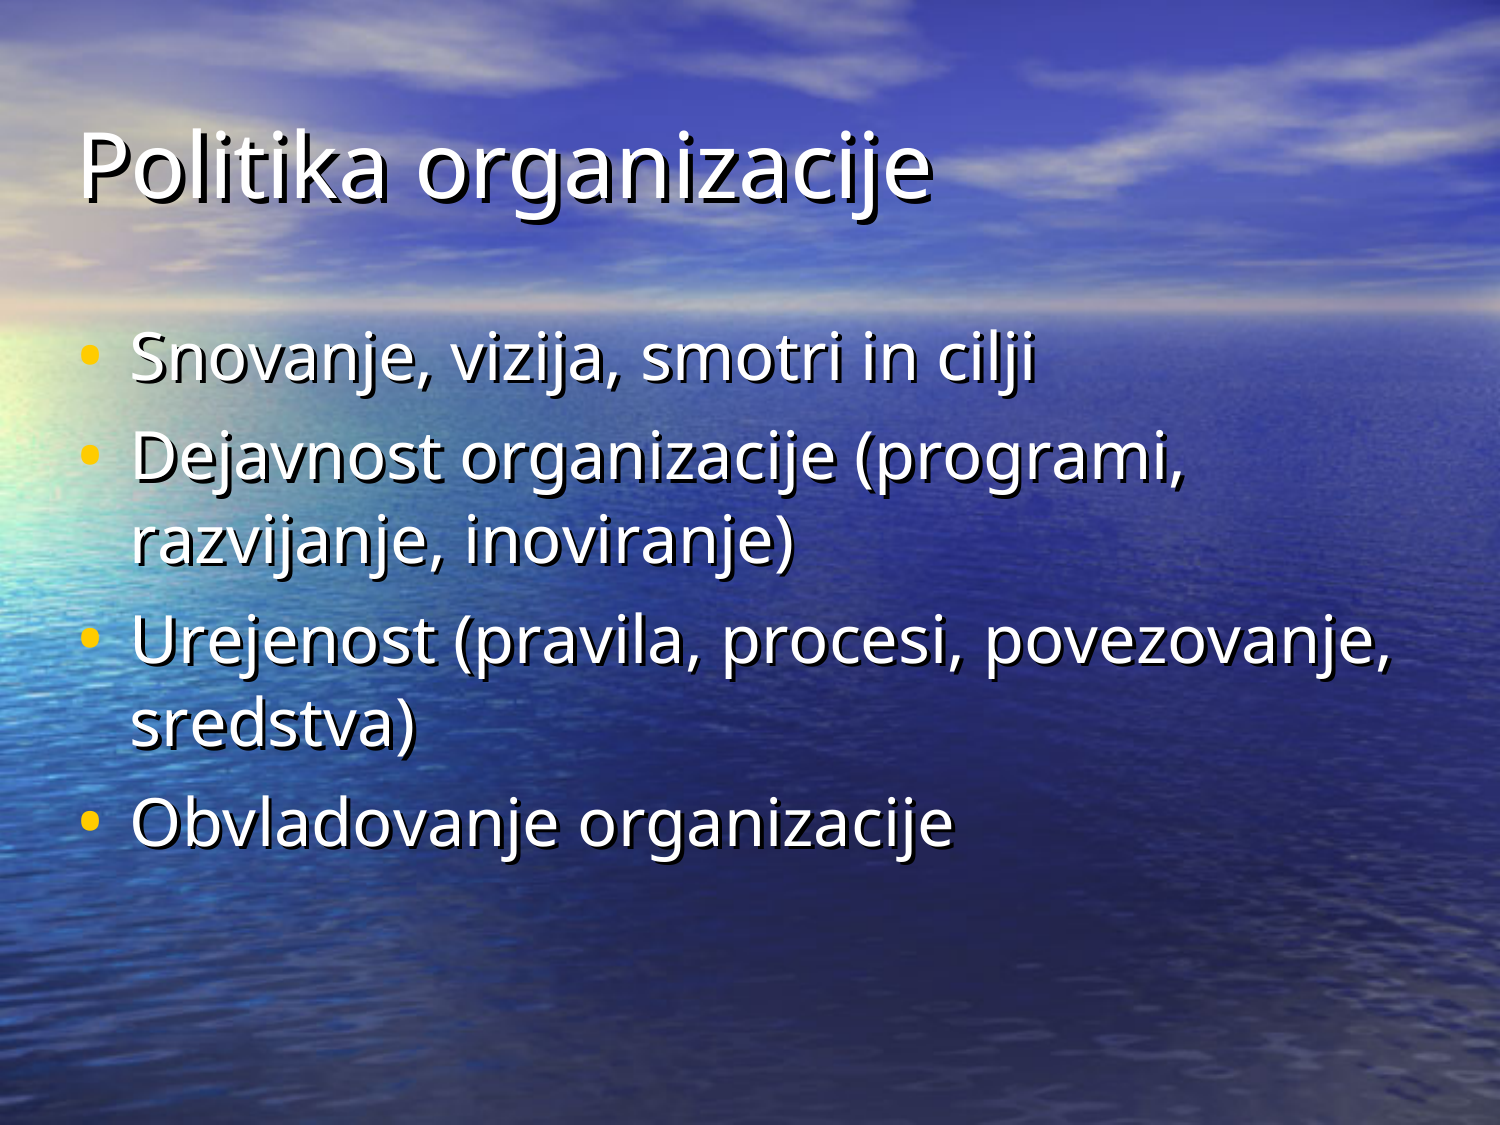

# Politika organizacije
Snovanje, vizija, smotri in cilji
Dejavnost organizacije (programi, razvijanje, inoviranje)
Urejenost (pravila, procesi, povezovanje, sredstva)
Obvladovanje organizacije